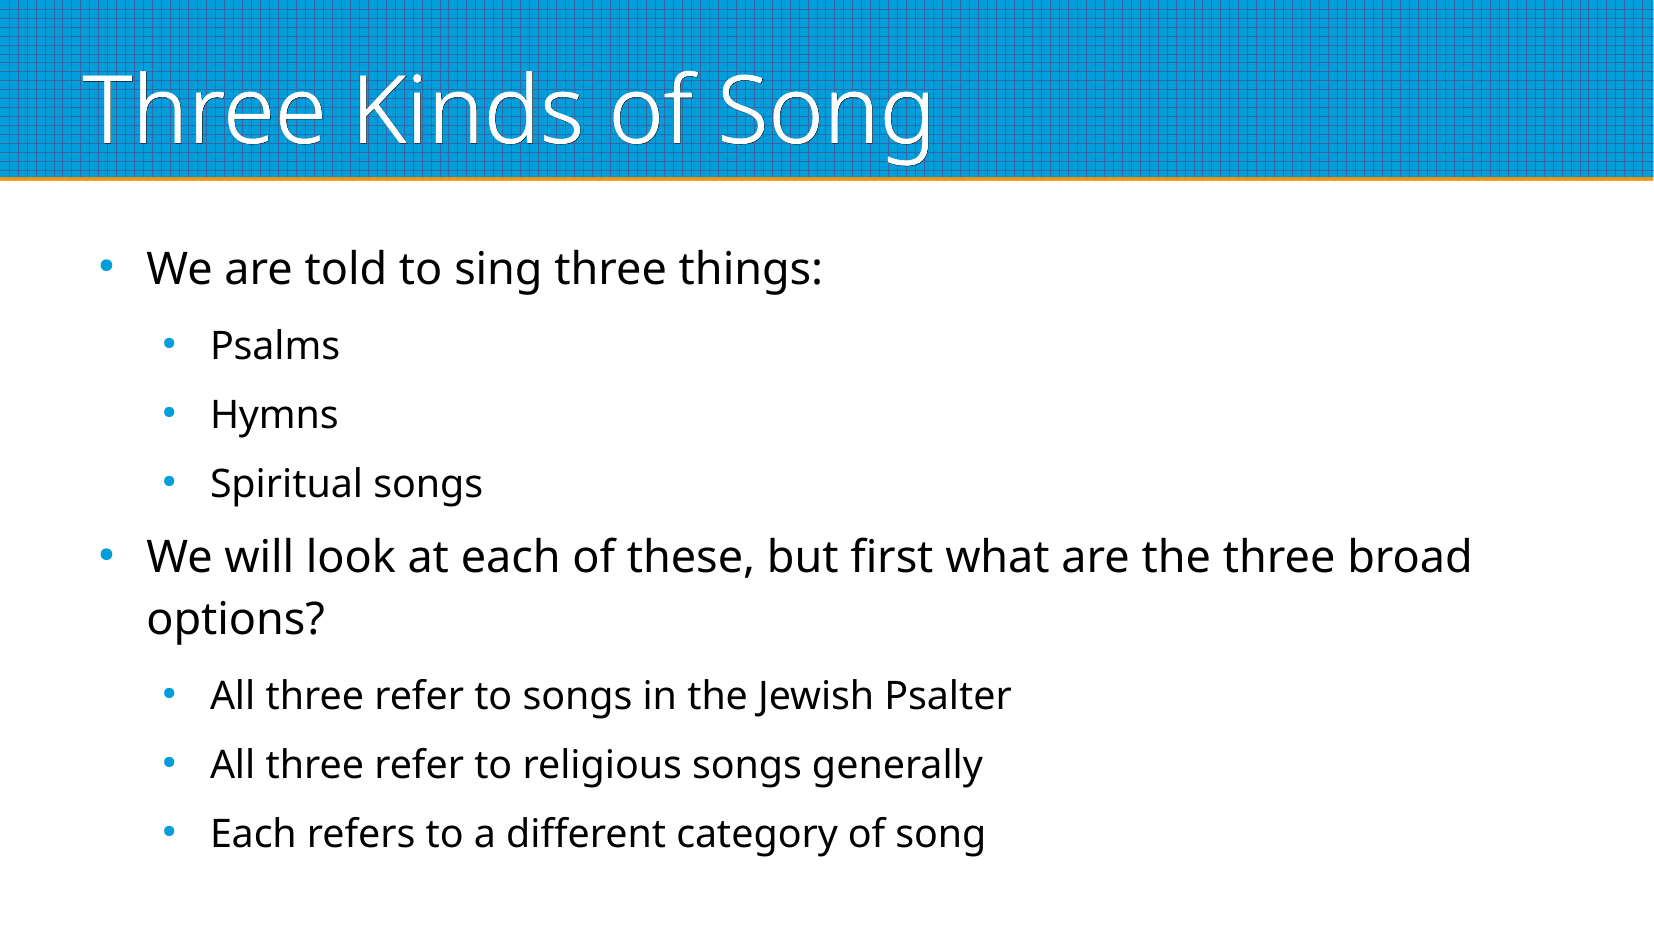

# Three Kinds of Song
We are told to sing three things:
Psalms
Hymns
Spiritual songs
We will look at each of these, but first what are the three broad options?
All three refer to songs in the Jewish Psalter
All three refer to religious songs generally
Each refers to a different category of song